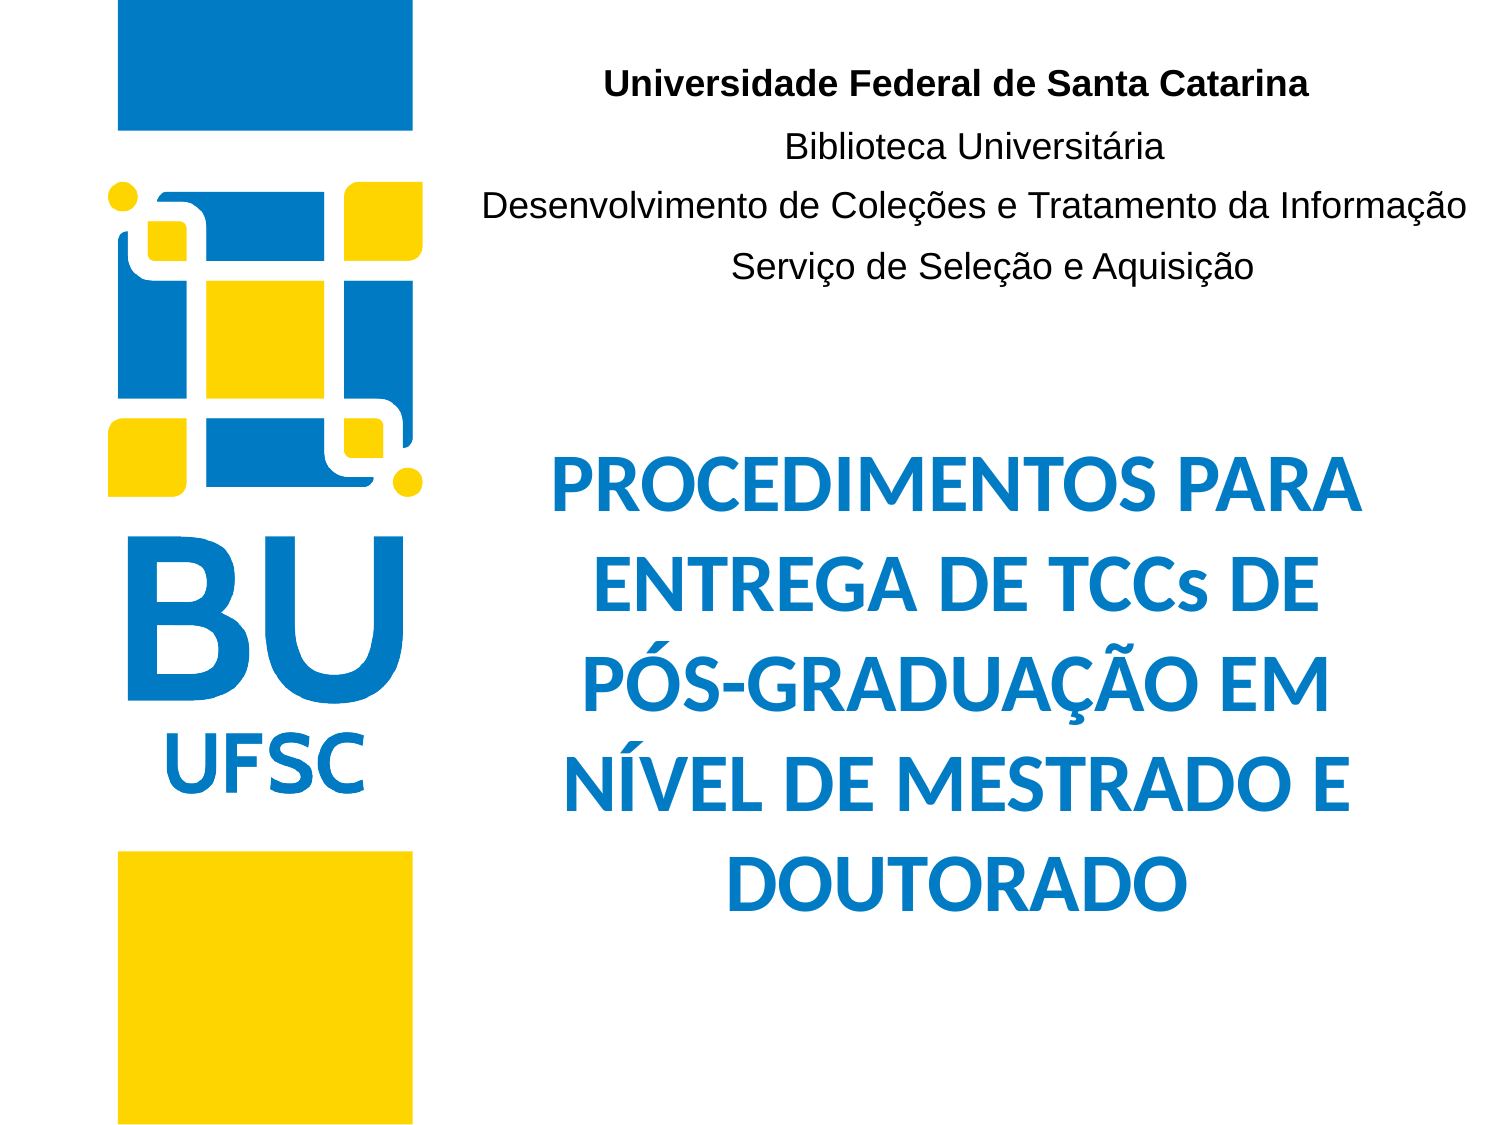

Universidade Federal de Santa Catarina
Biblioteca Universitária
Desenvolvimento de Coleções e Tratamento da Informação
Serviço de Seleção e Aquisição
PROCEDIMENTOS PARA ENTREGA DE TCCs DE PÓS-GRADUAÇÃO EM NÍVEL DE MESTRADO E DOUTORADO